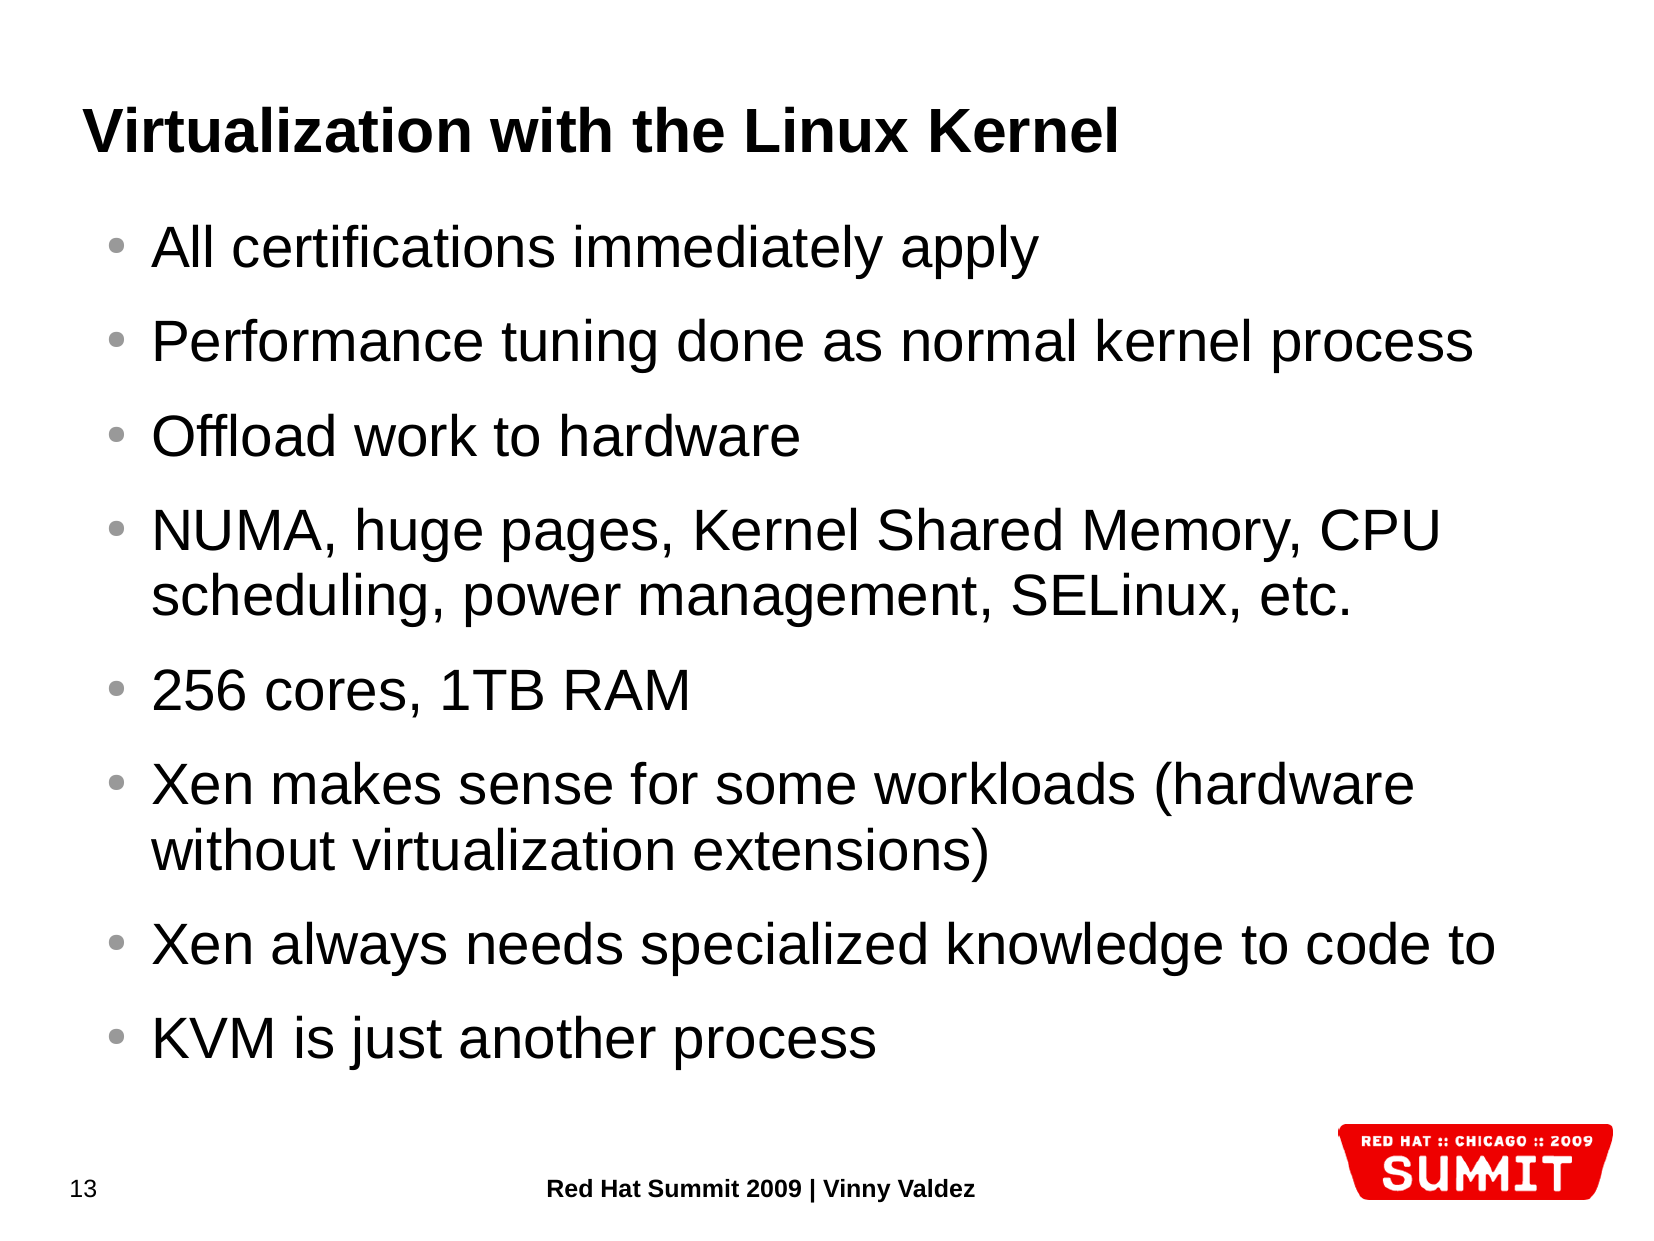

# Virtualization with the Linux Kernel
All certifications immediately apply
Performance tuning done as normal kernel process
Offload work to hardware
NUMA, huge pages, Kernel Shared Memory, CPU scheduling, power management, SELinux, etc.
256 cores, 1TB RAM
Xen makes sense for some workloads (hardware without virtualization extensions)
Xen always needs specialized knowledge to code to
KVM is just another process